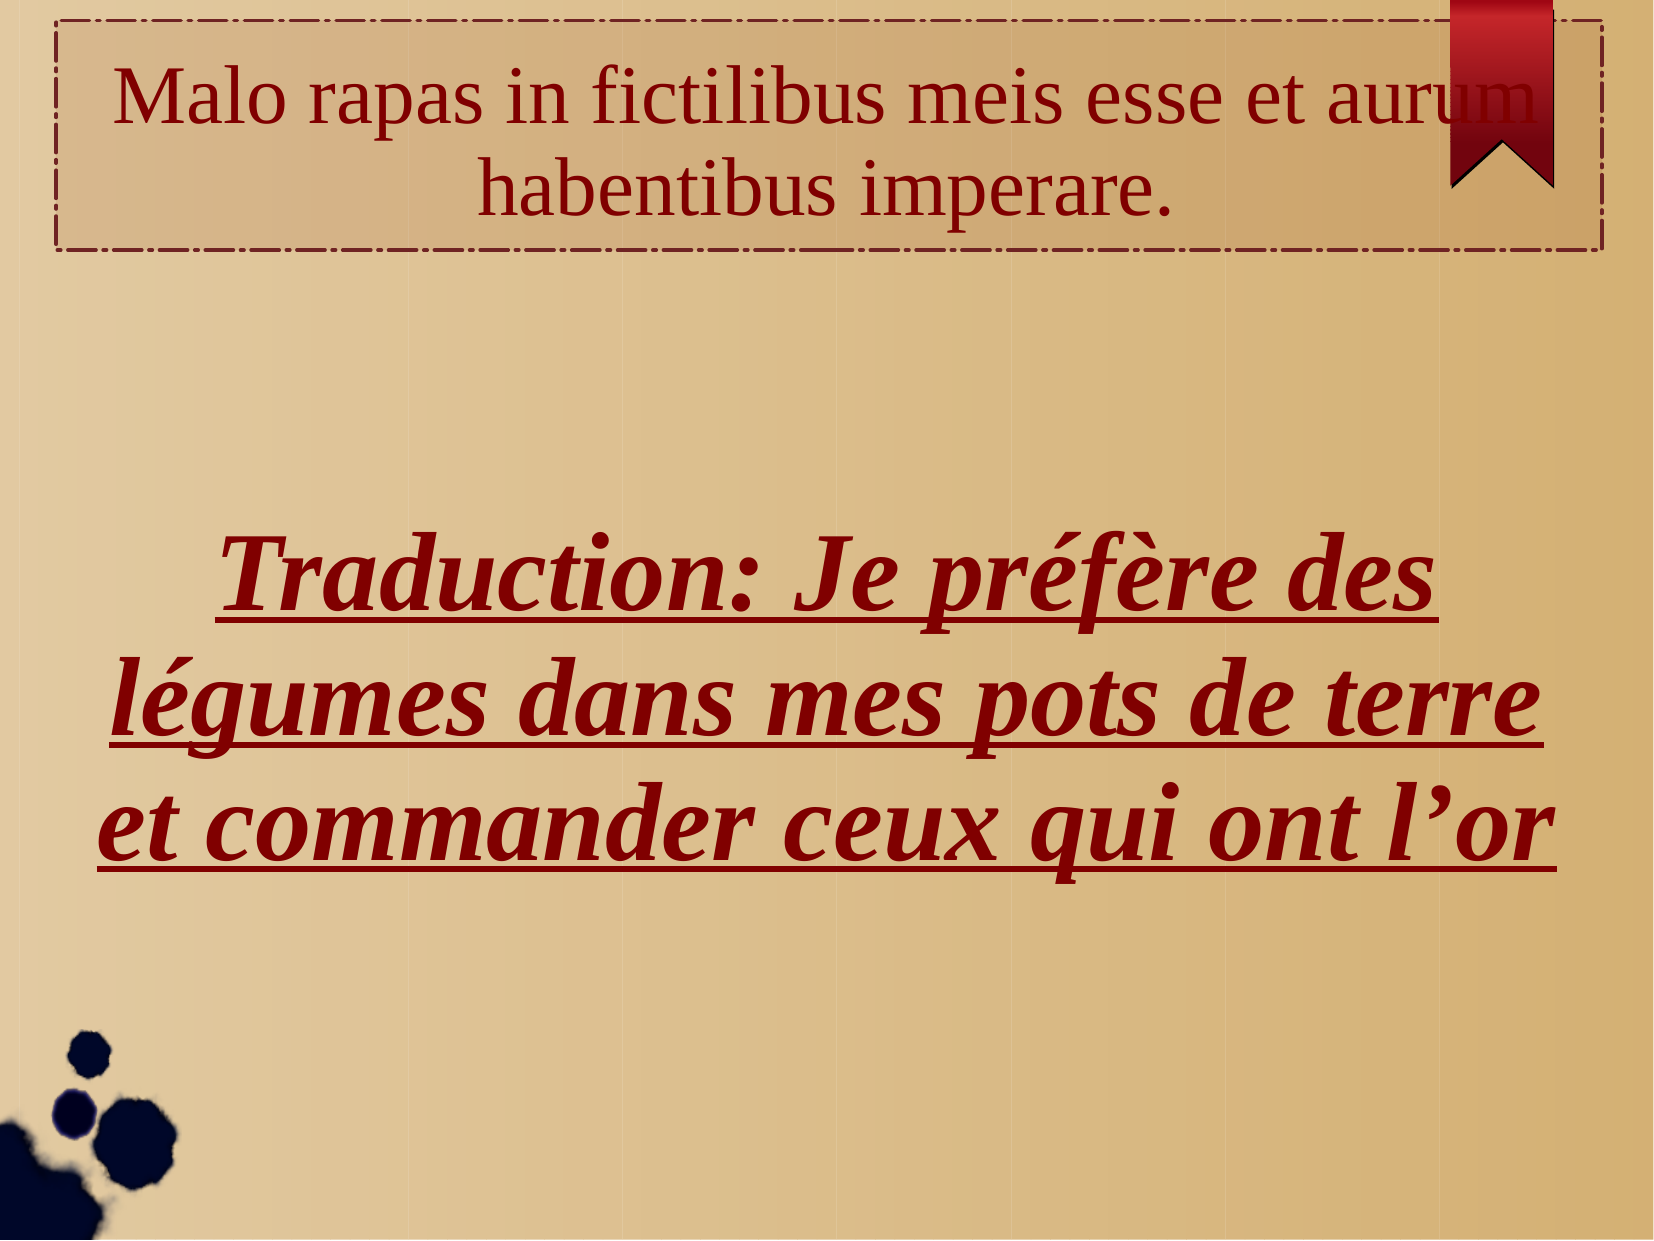

# Malo rapas in fictilibus meis esse et aurum habentibus imperare.
Traduction: Je préfère des légumes dans mes pots de terre et commander ceux qui ont l’or